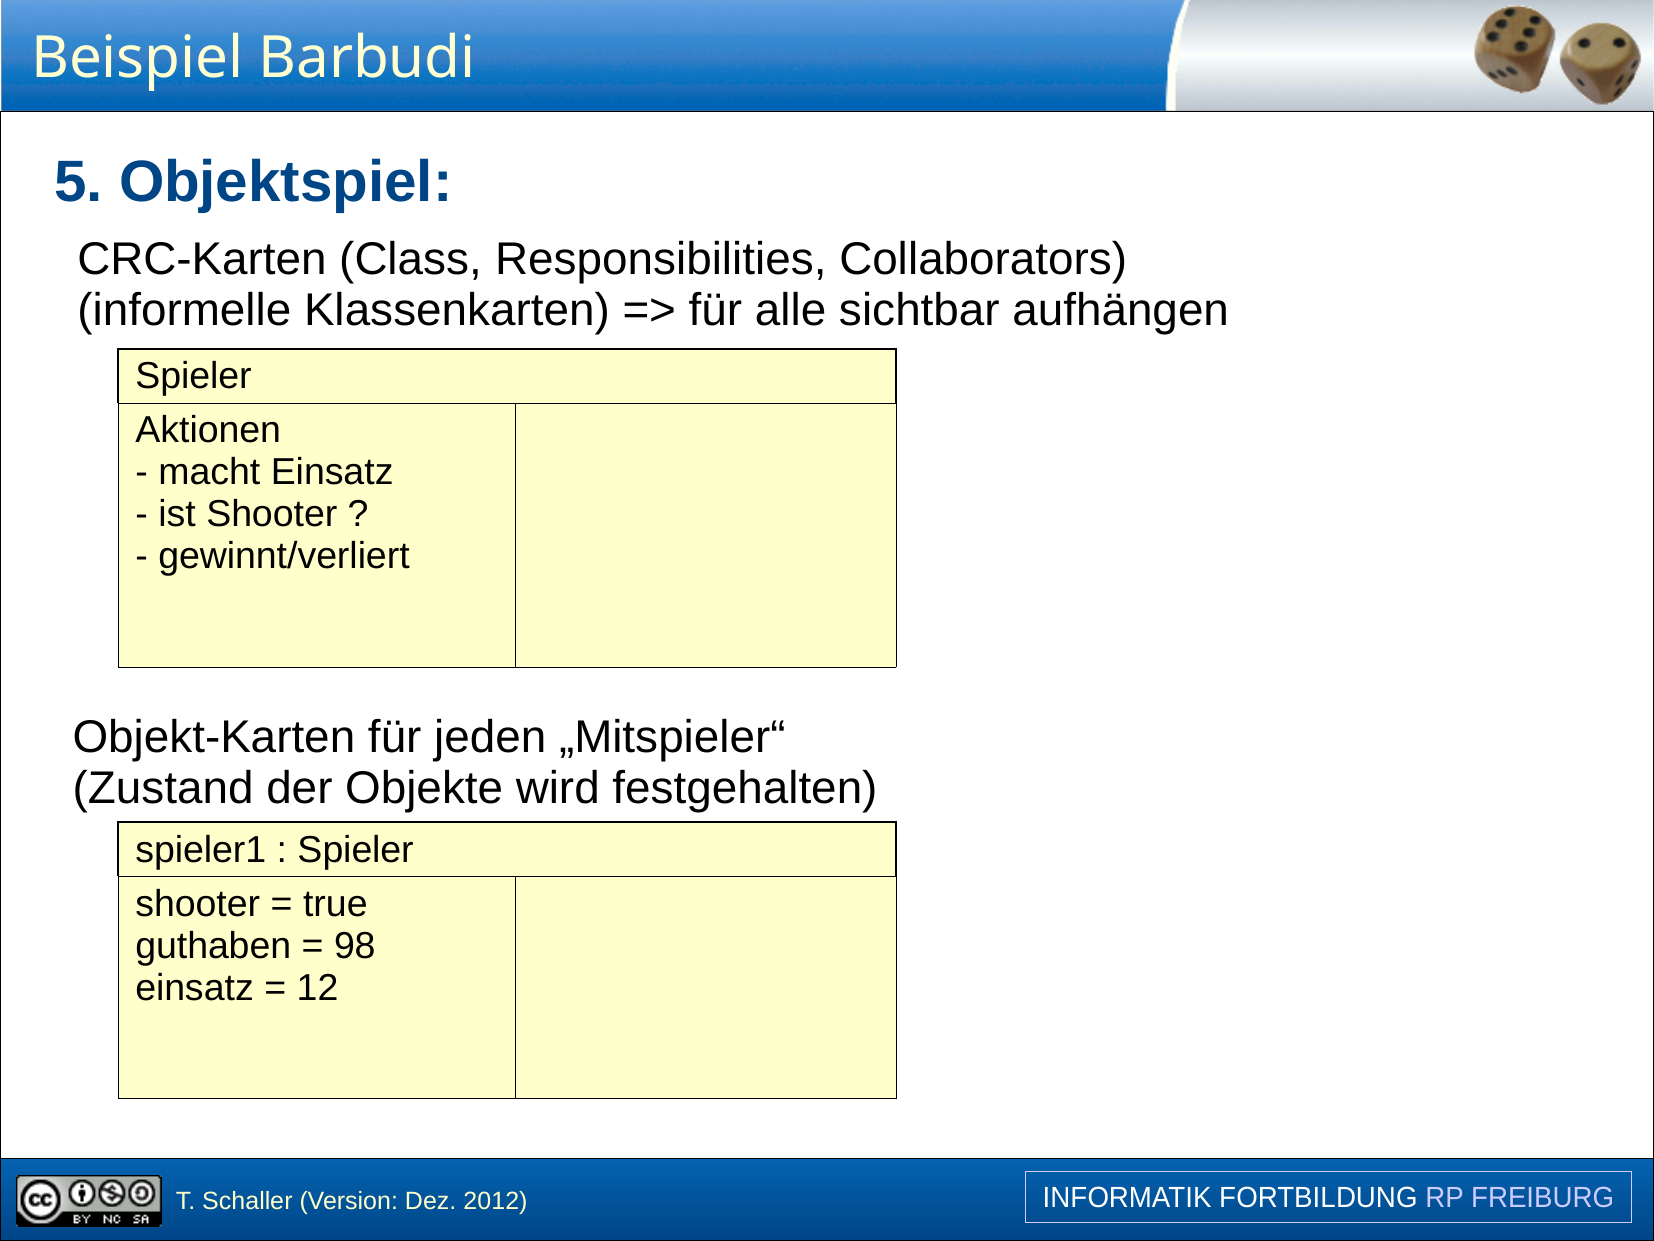

# Beispiel Barbudi
5. Objektspiel:
CRC-Karten (Class, Responsibilities, Collaborators)
(informelle Klassenkarten) => für alle sichtbar aufhängen
| Spieler | |
| --- | --- |
| Aktionen - macht Einsatz - ist Shooter ? - gewinnt/verliert | |
Objekt-Karten für jeden „Mitspieler“
(Zustand der Objekte wird festgehalten)
| spieler1 : Spieler | |
| --- | --- |
| shooter = true guthaben = 98 einsatz = 12 | |
9